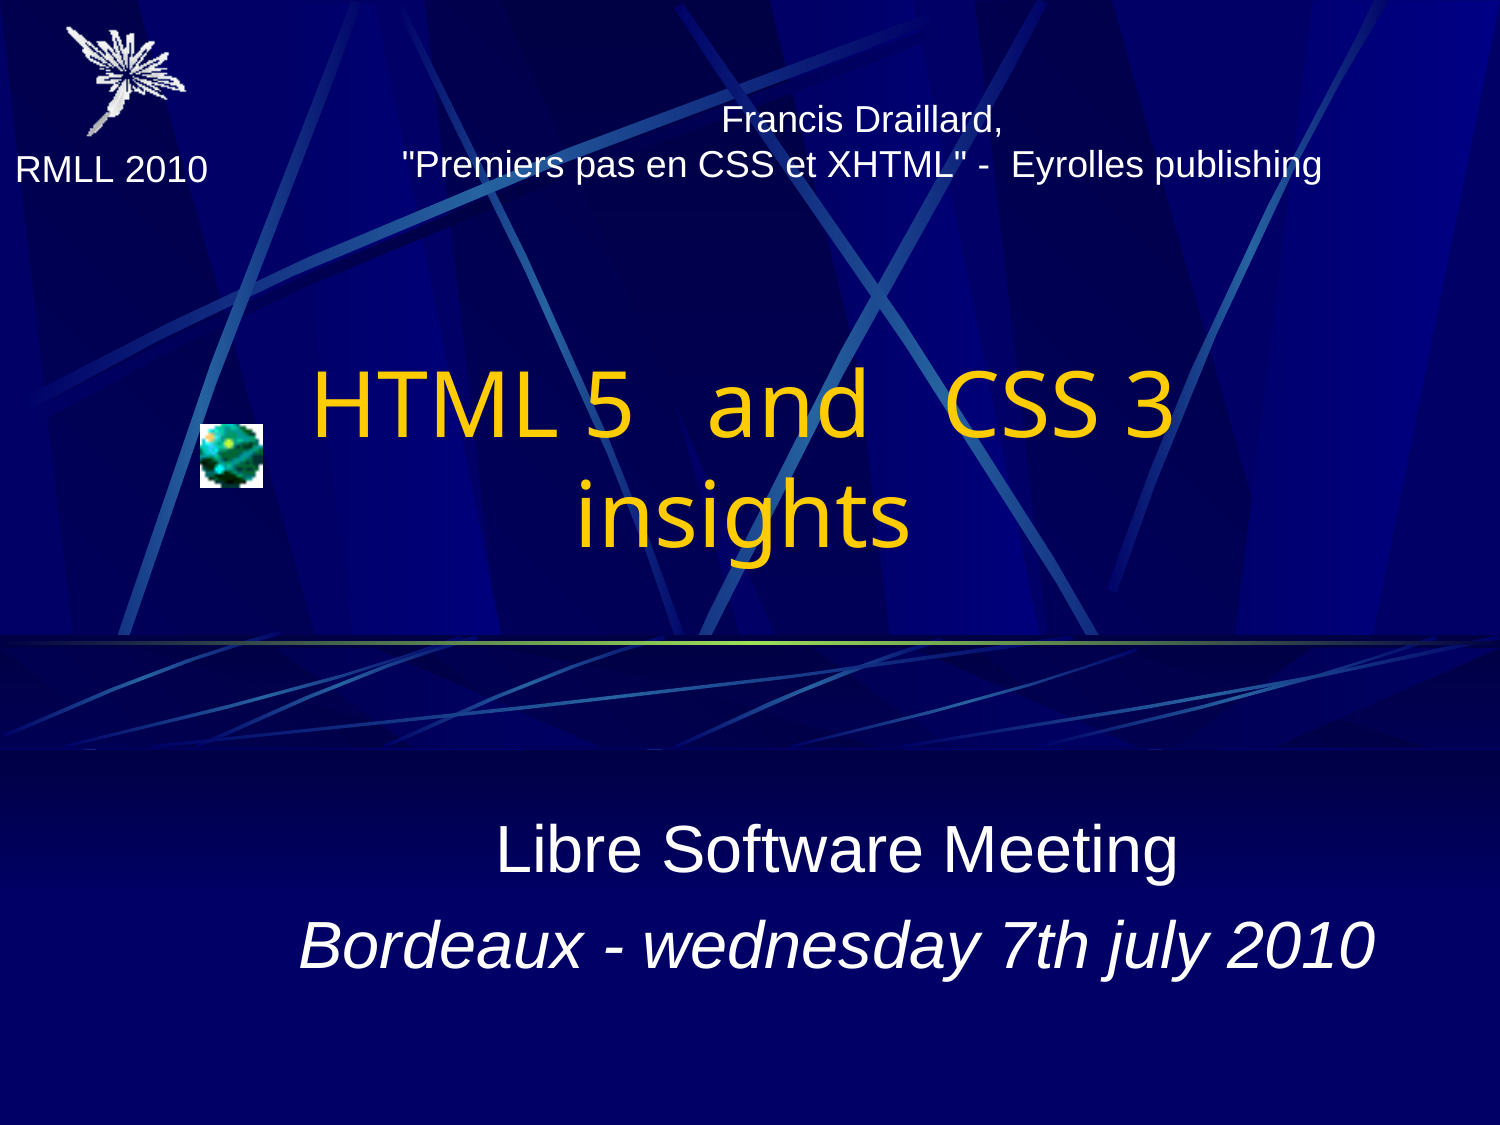

Francis Draillard,
"Premiers pas en CSS et XHTML" - Eyrolles publishing
# HTML 5 and CSS 3 insights
Libre Software Meeting
Bordeaux - wednesday 7th july 2010